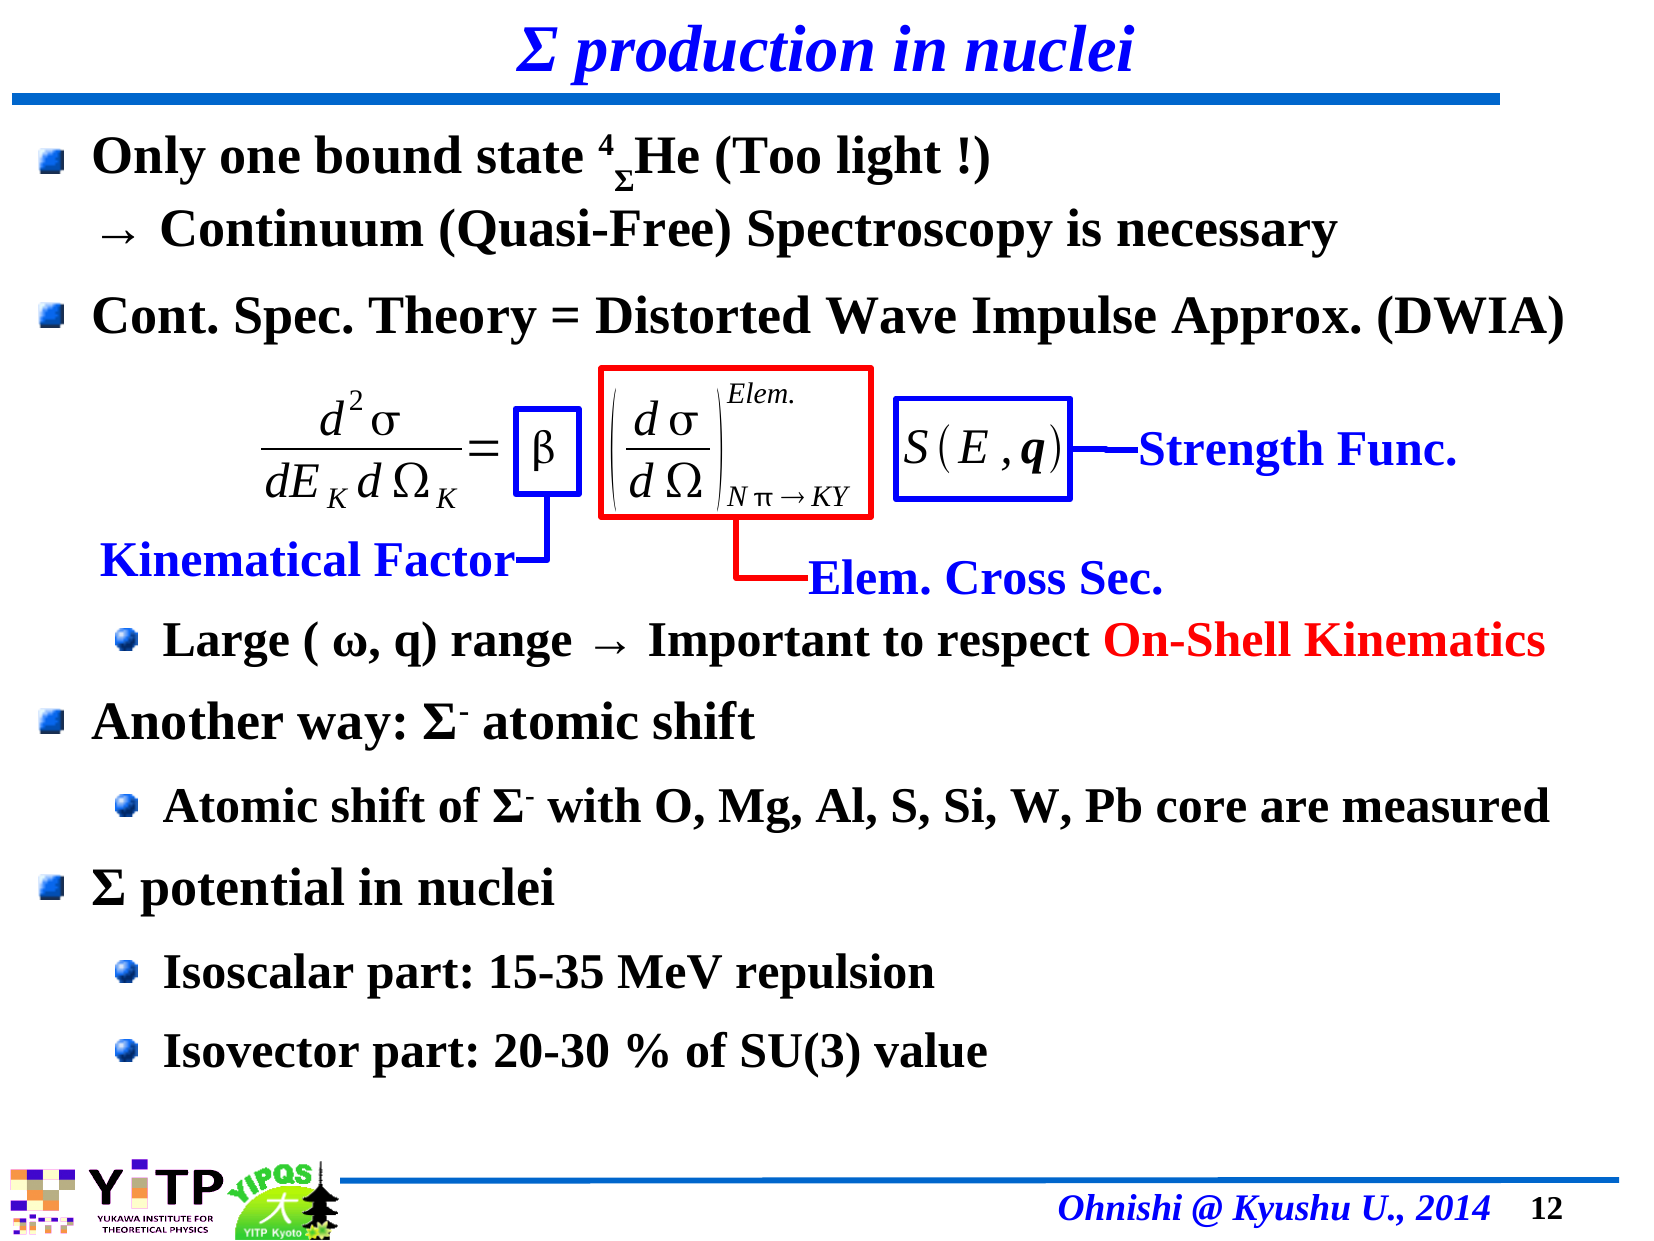

# Σ production in nuclei
Only one bound state 4ΣHe (Too light !)
→ Continuum (Quasi-Free) Spectroscopy is necessary
Cont. Spec. Theory = Distorted Wave Impulse Approx. (DWIA)
Large ( ω, q) range → Important to respect On-Shell Kinematics
Another way: Σ- atomic shift
Atomic shift of Σ- with O, Mg, Al, S, Si, W, Pb core are measured
Σ potential in nuclei
Isoscalar part: 15-35 MeV repulsion
Isovector part: 20-30 % of SU(3) value
Elem. Cross Sec.
Strength Func.
Kinematical Factor